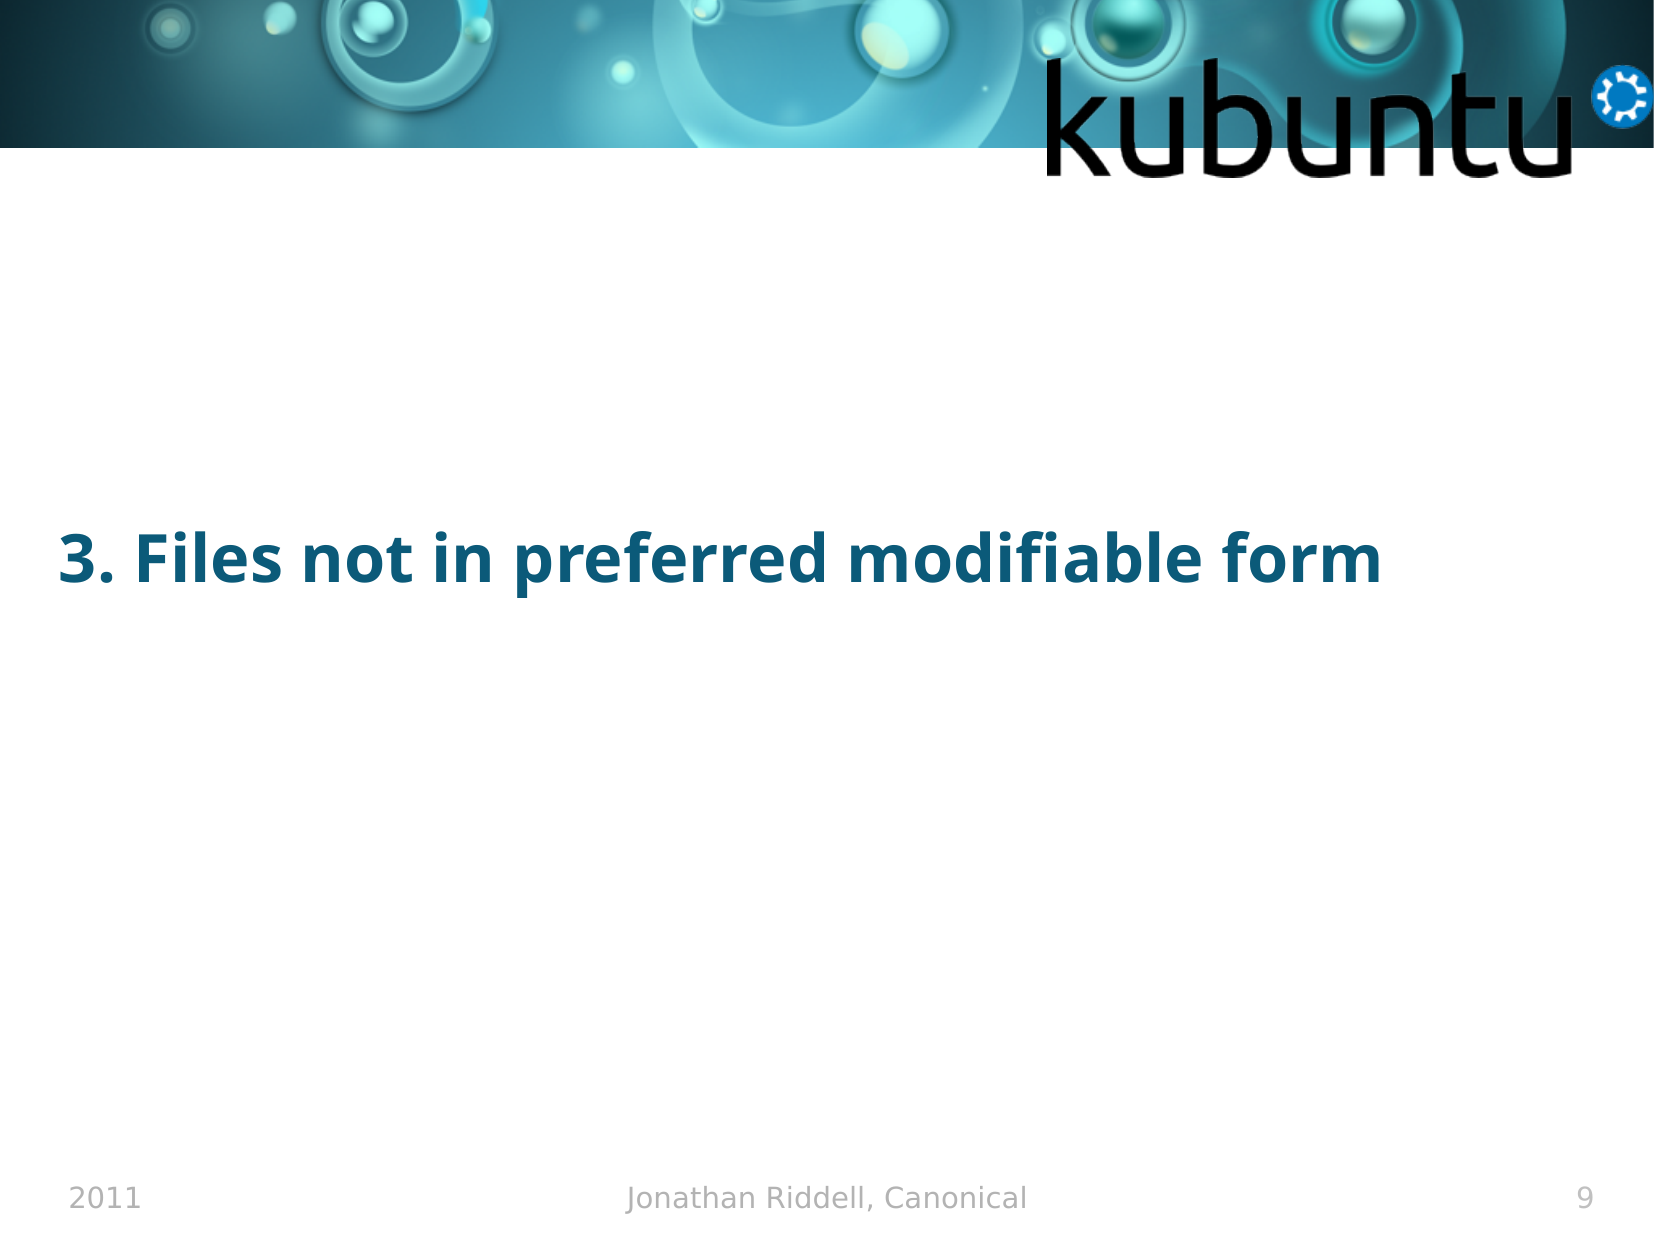

# 3. Files not in preferred modifiable form
Name
www.kde.org
9